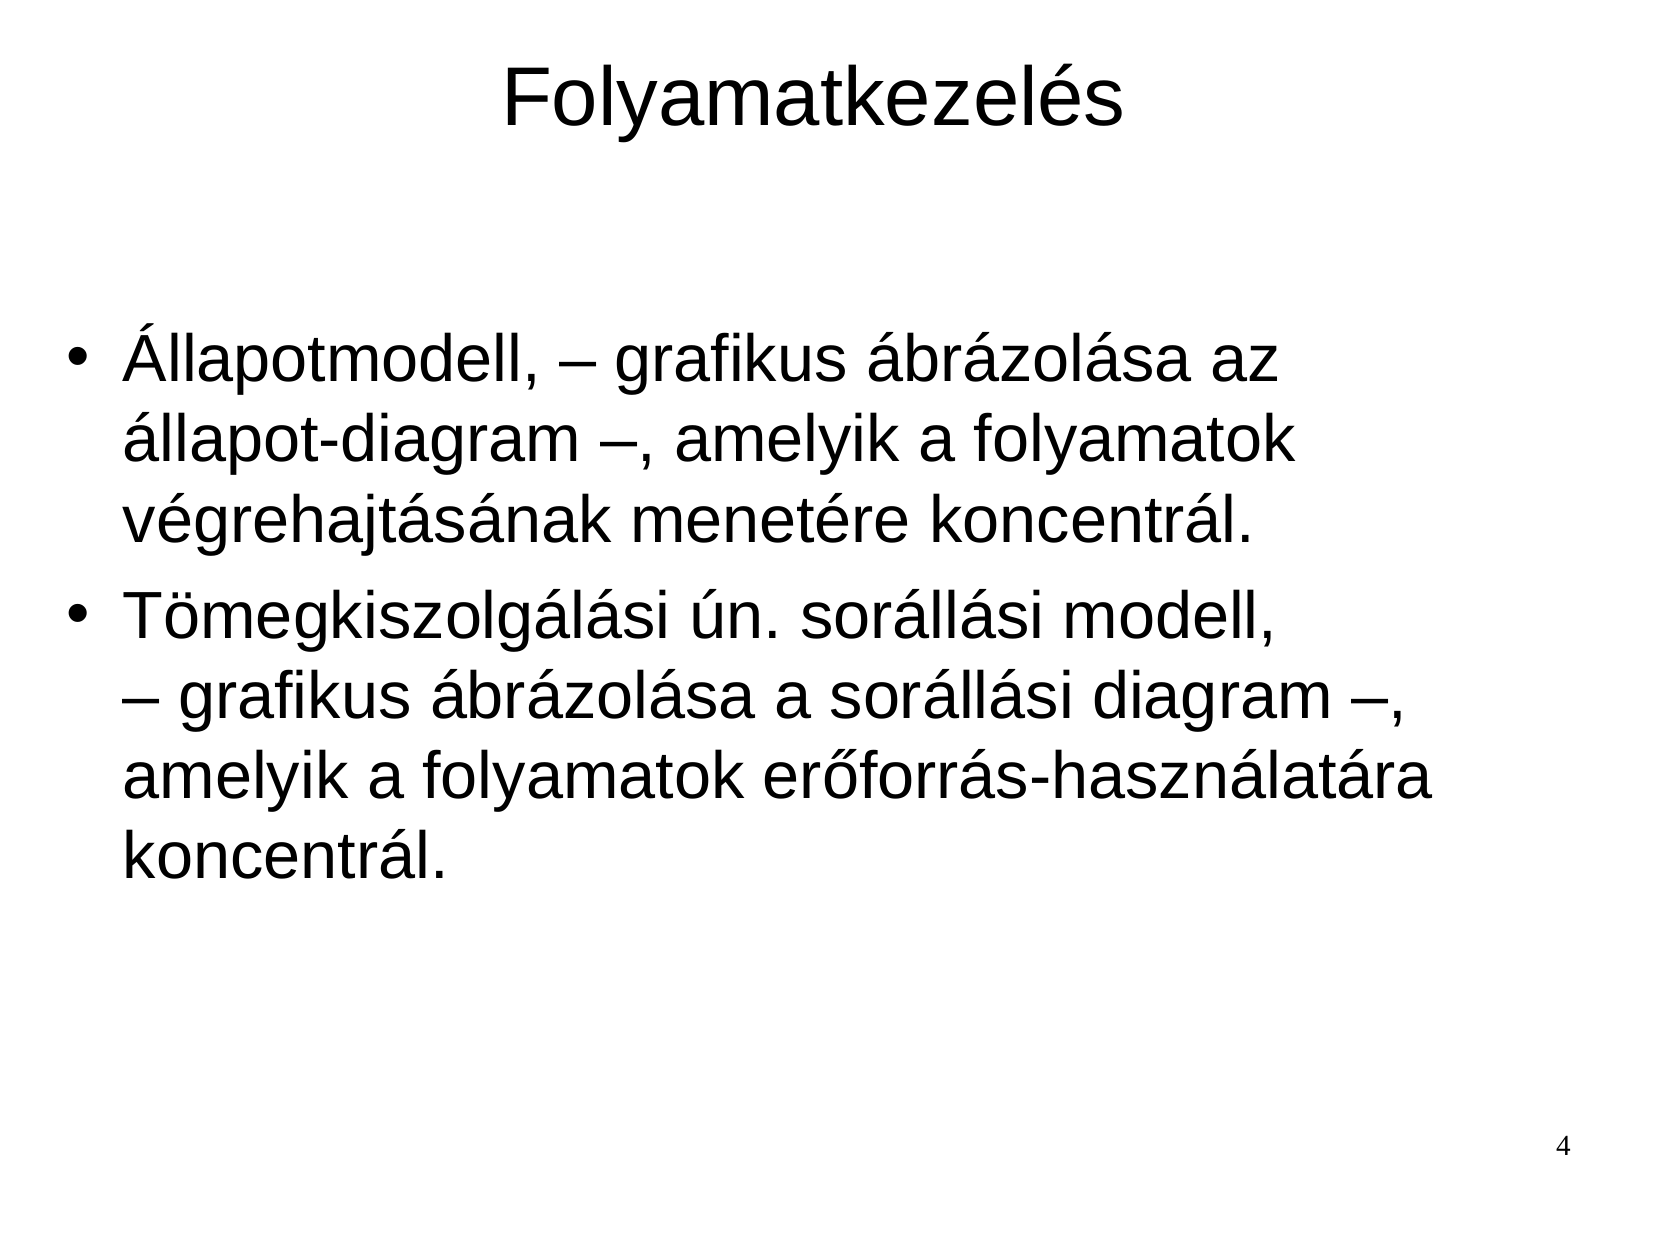

# Folyamatkezelés
Állapotmodell, – grafikus ábrázolása az
állapot-diagram –, amelyik a folyamatok végrehajtásának menetére koncentrál.
Tömegkiszolgálási ún. sorállási modell,
– grafikus ábrázolása a sorállási diagram –,
amelyik a folyamatok erőforrás-használatára koncentrál.
4